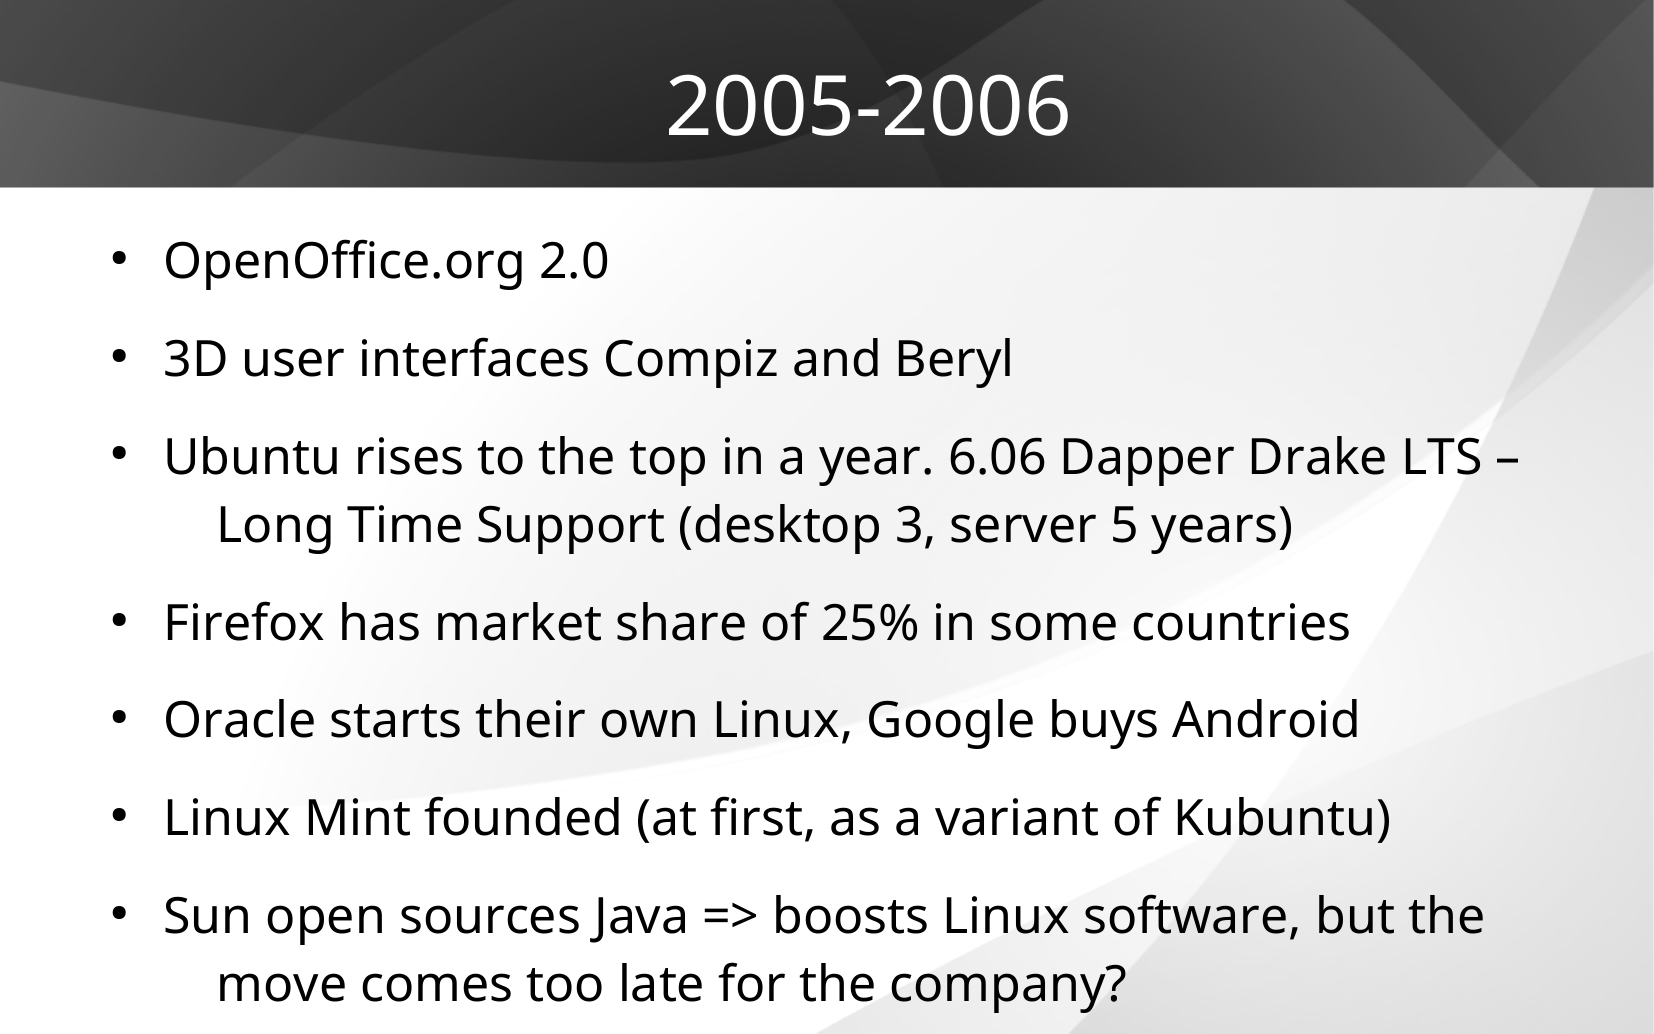

# 2005-2006
OpenOffice.org 2.0
3D user interfaces Compiz and Beryl
Ubuntu rises to the top in a year. 6.06 Dapper Drake LTS – Long Time Support (desktop 3, server 5 years)
Firefox has market share of 25% in some countries
Oracle starts their own Linux, Google buys Android
Linux Mint founded (at first, as a variant of Kubuntu)
Sun open sources Java => boosts Linux software, but the move comes too late for the company?